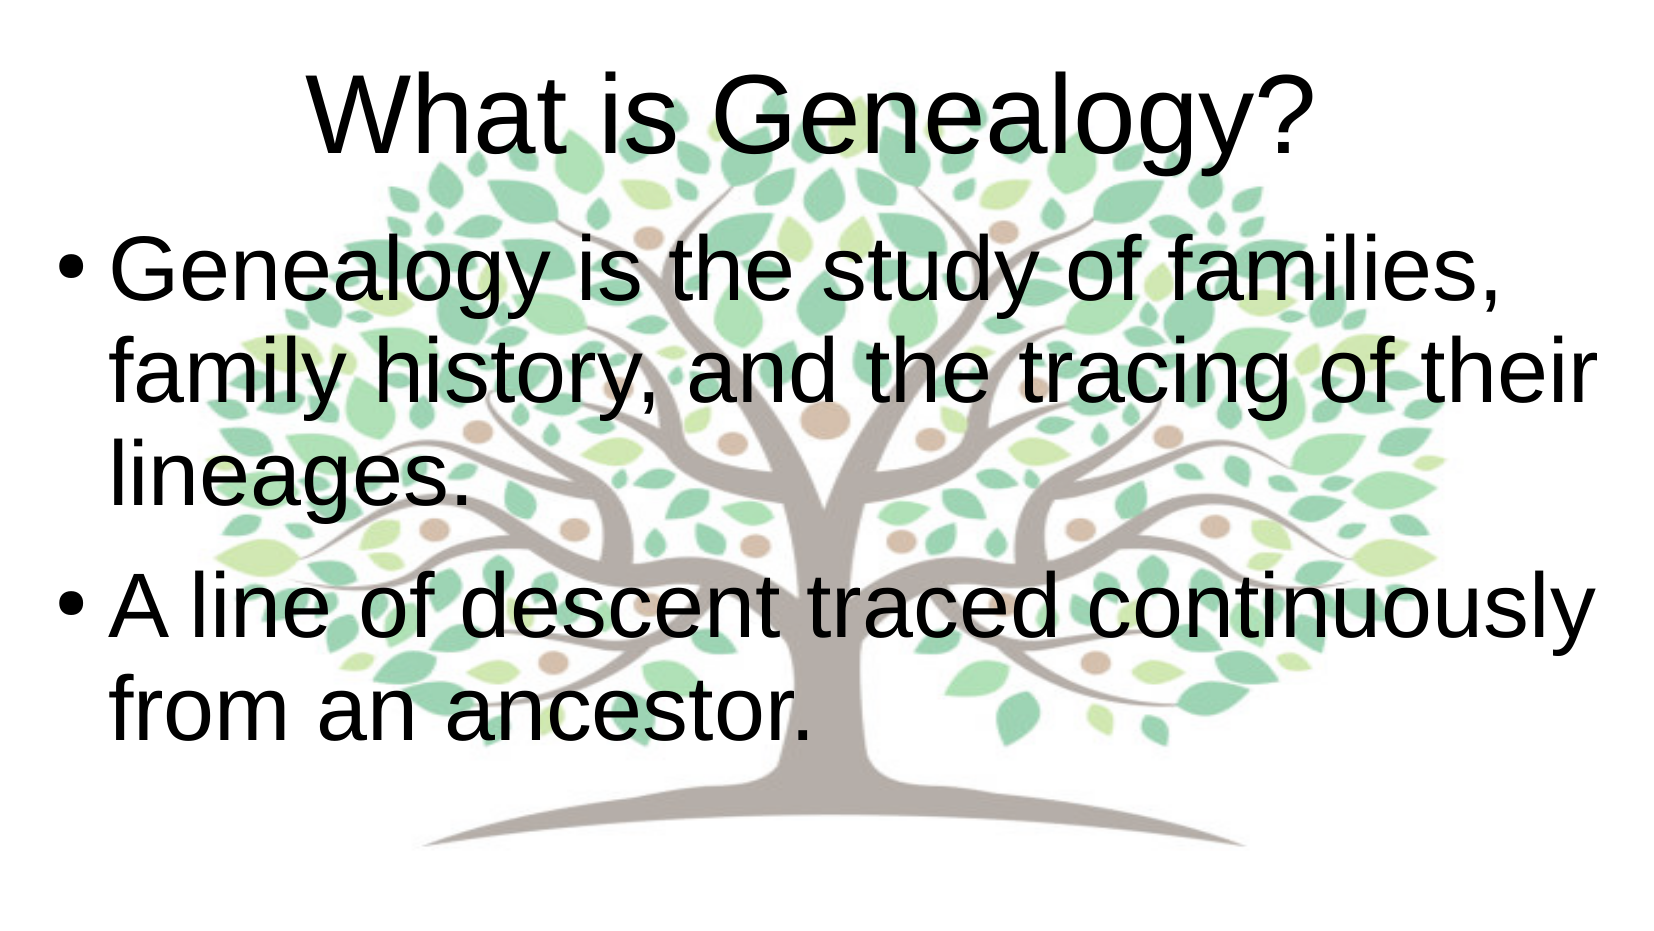

# What is Genealogy?
Genealogy is the study of families, family history, and the tracing of their lineages.
A line of descent traced continuously from an ancestor.